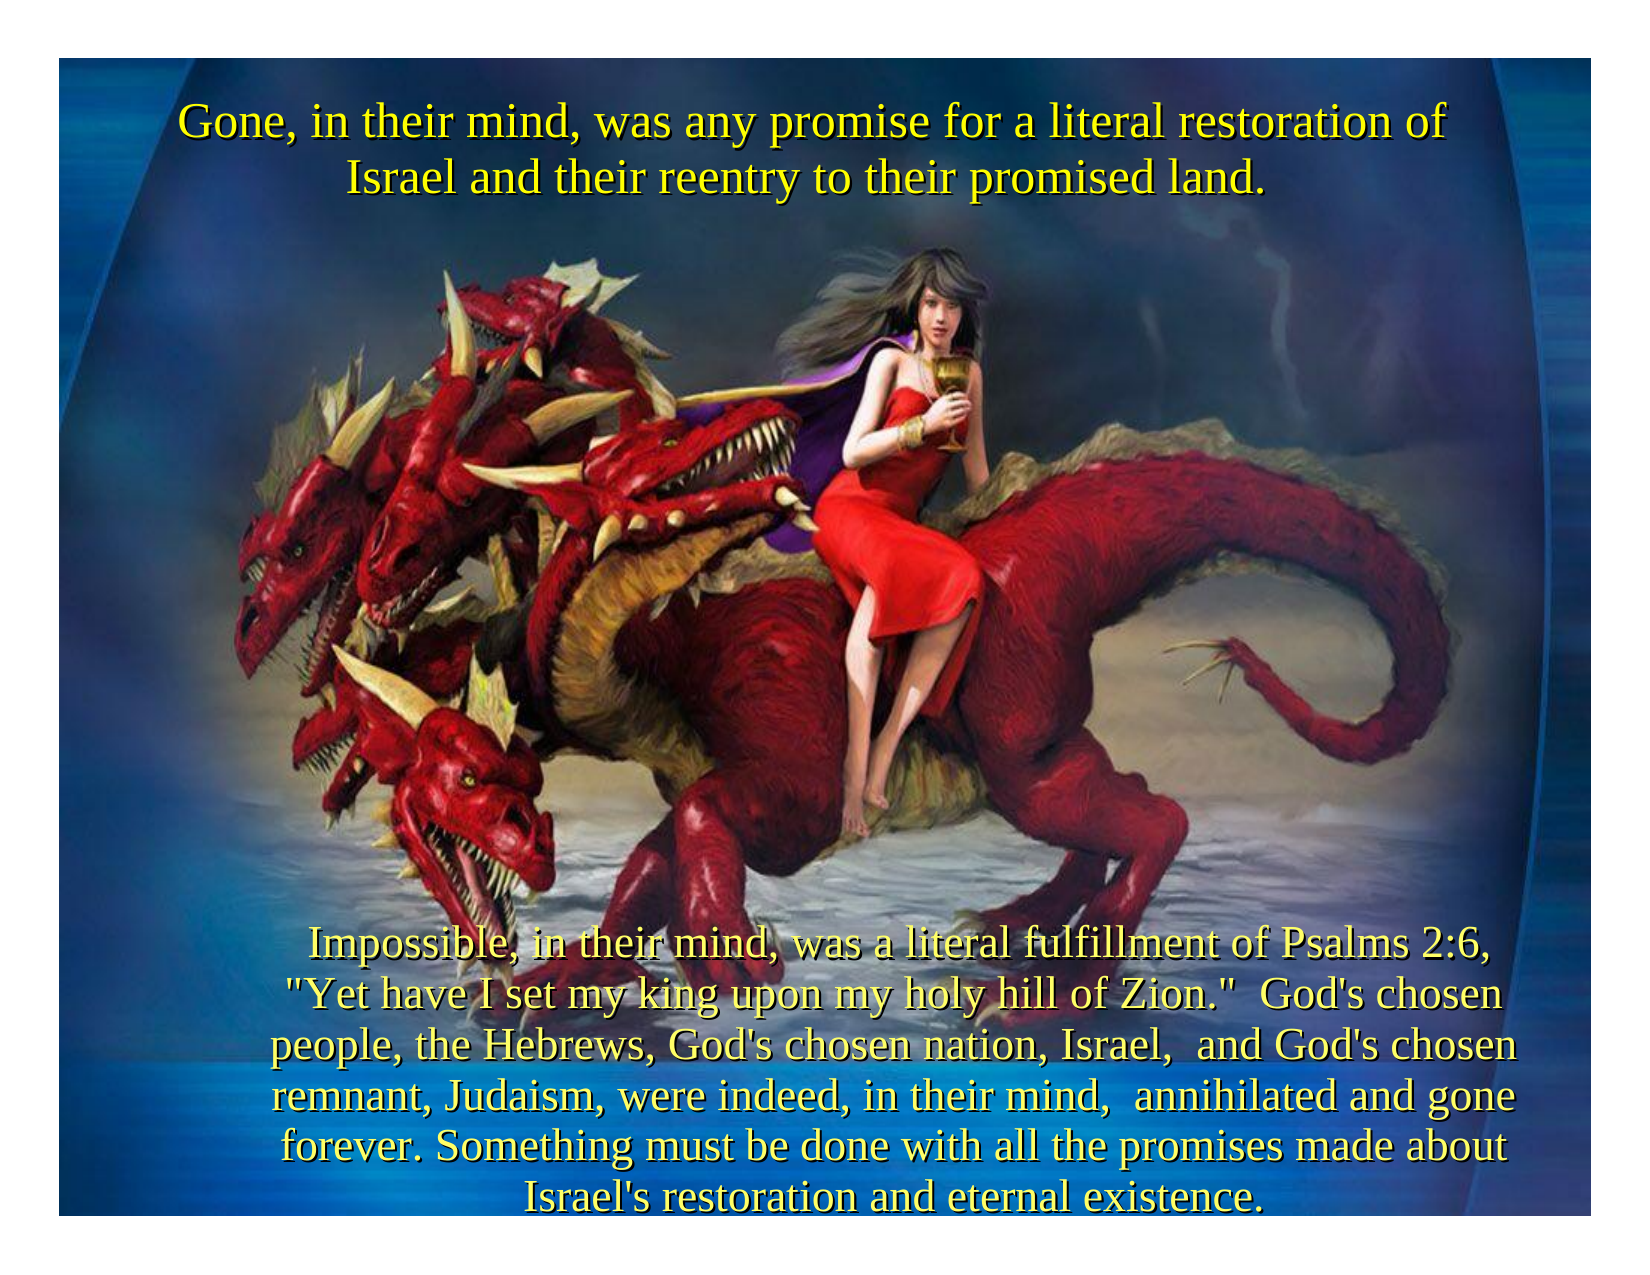

Gone, in their mind, was any promise for a literal restoration of Israel and their reentry to their promised land.
 Impossible, in their mind, was a literal fulfillment of Psalms 2:6, "Yet have I set my king upon my holy hill of Zion." God's chosen people, the Hebrews, God's chosen nation, Israel, and God's chosen remnant, Judaism, were indeed, in their mind, annihilated and gone forever. Something must be done with all the promises made about Israel's restoration and eternal existence.